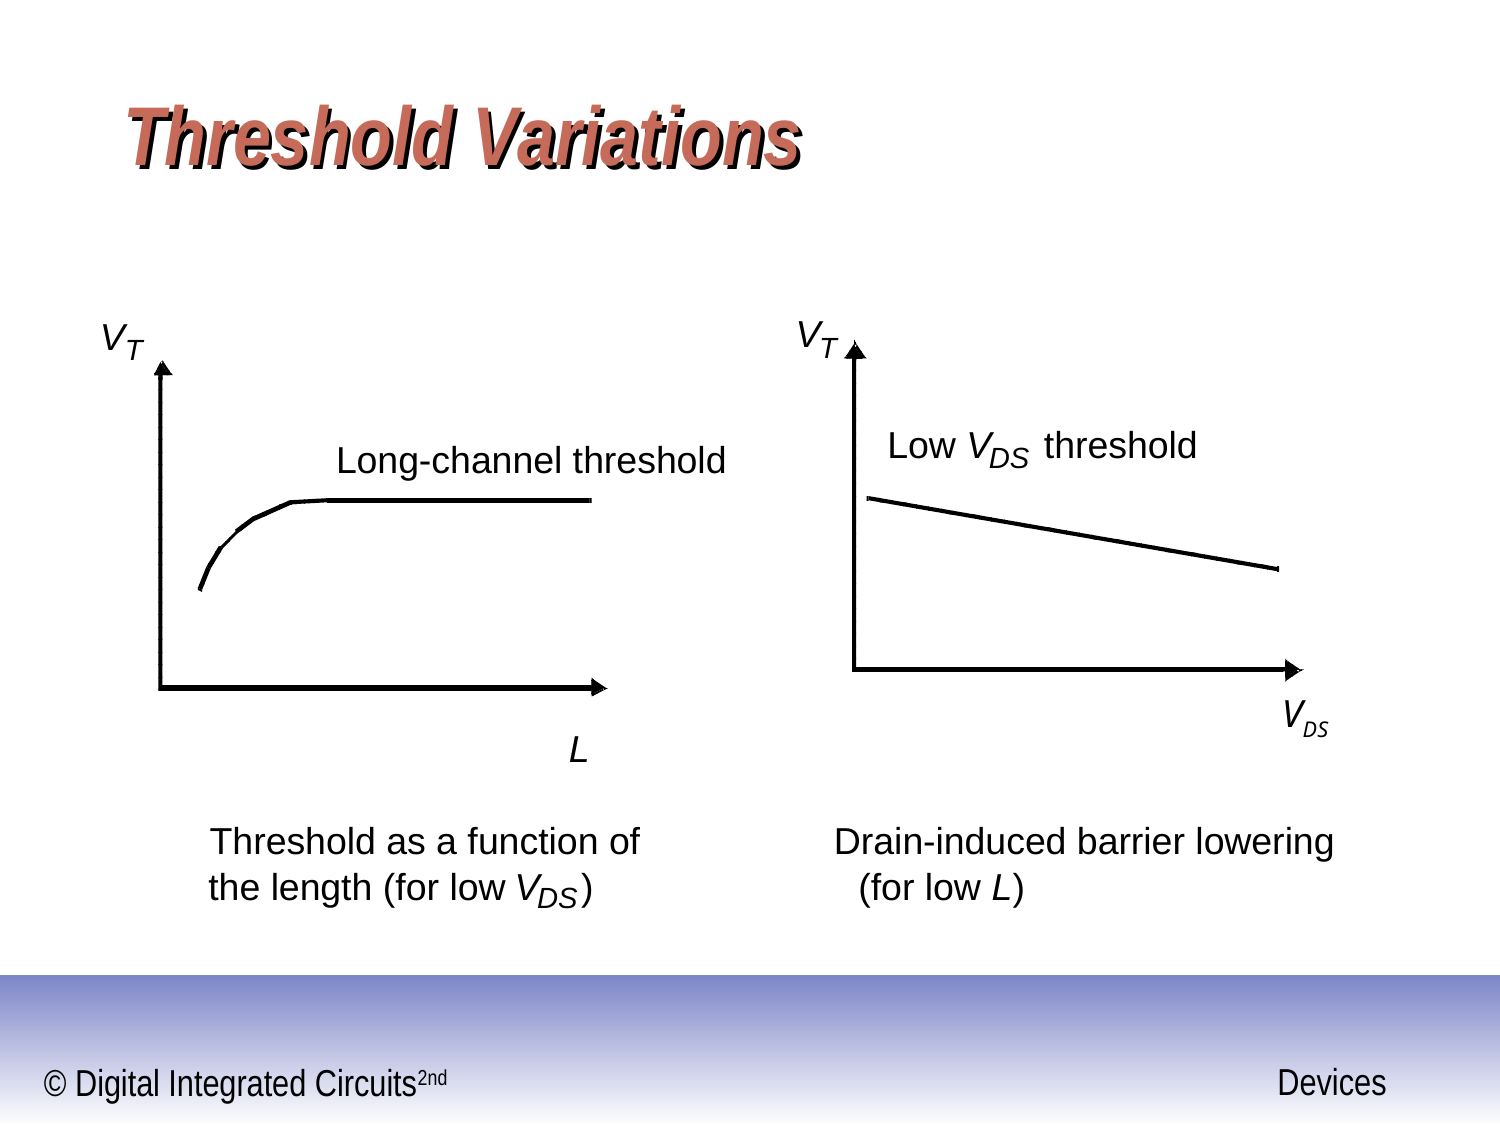

# Threshold Variations
V
T
V
T
Low
V
threshold
Long-channel threshold
DS
VDS
L
Threshold as a function of
Drain-induced barrier lowering
the length (for low
V
)
(for low
L
)
DS